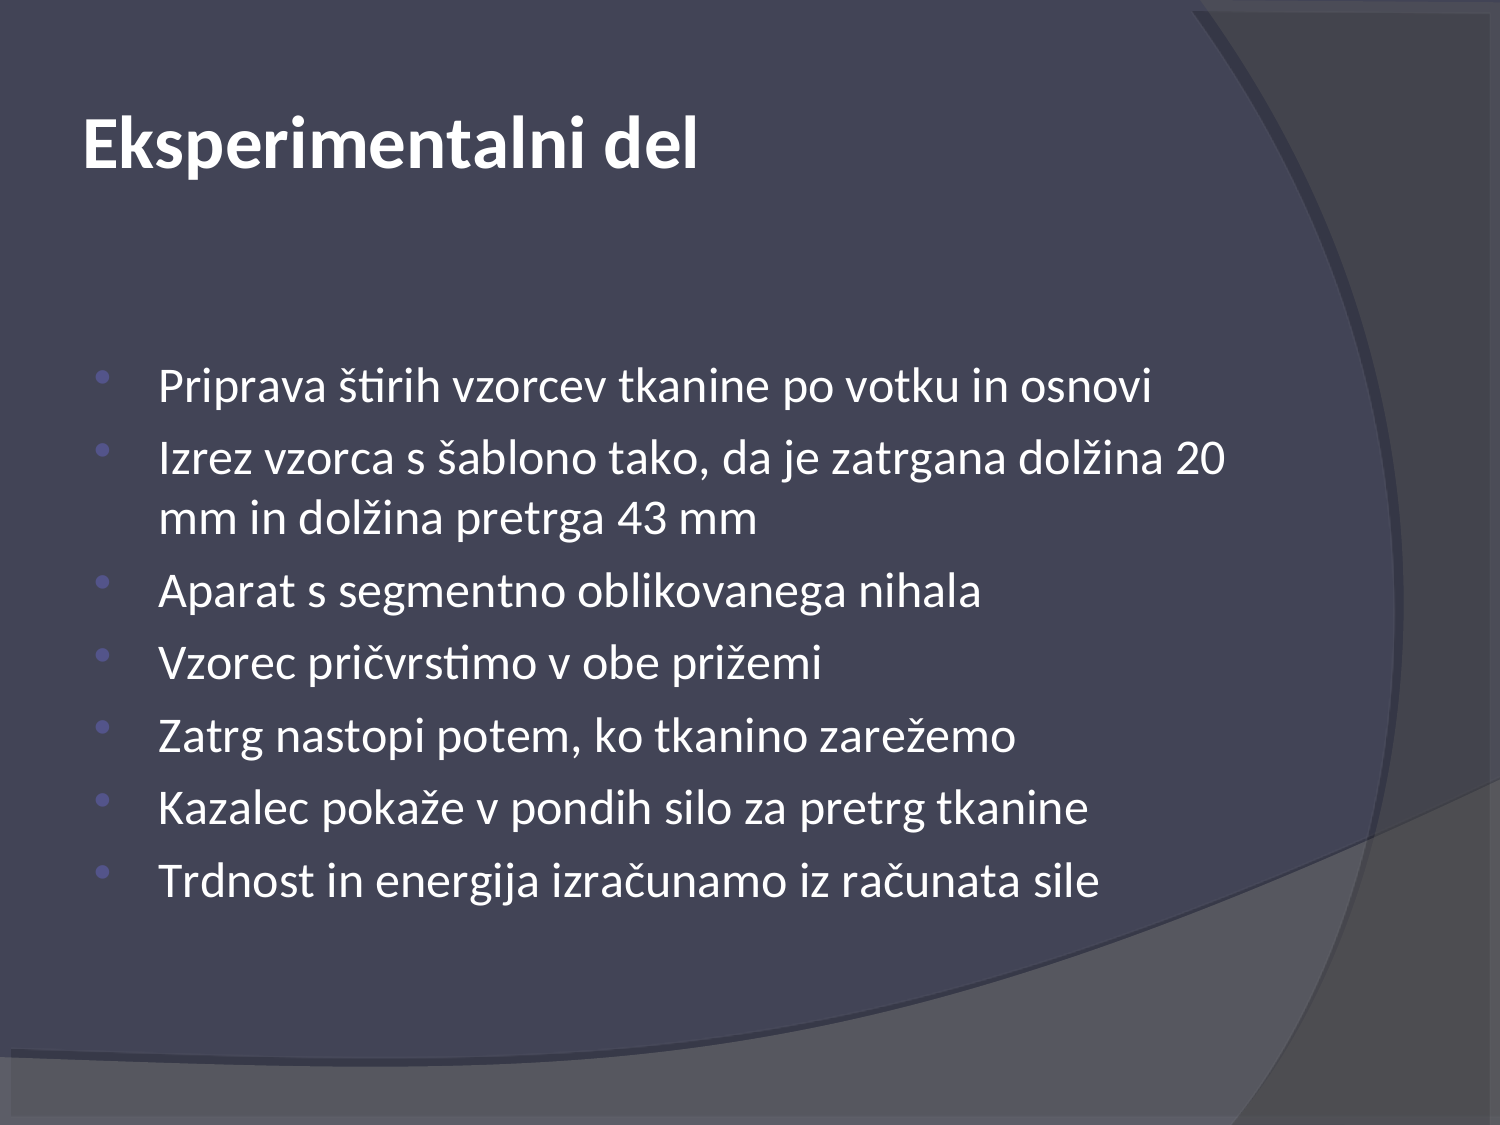

# Eksperimentalni del
Priprava štirih vzorcev tkanine po votku in osnovi
Izrez vzorca s šablono tako, da je zatrgana dolžina 20 mm in dolžina pretrga 43 mm
Aparat s segmentno oblikovanega nihala
Vzorec pričvrstimo v obe prižemi
Zatrg nastopi potem, ko tkanino zarežemo
Kazalec pokaže v pondih silo za pretrg tkanine
Trdnost in energija izračunamo iz računata sile